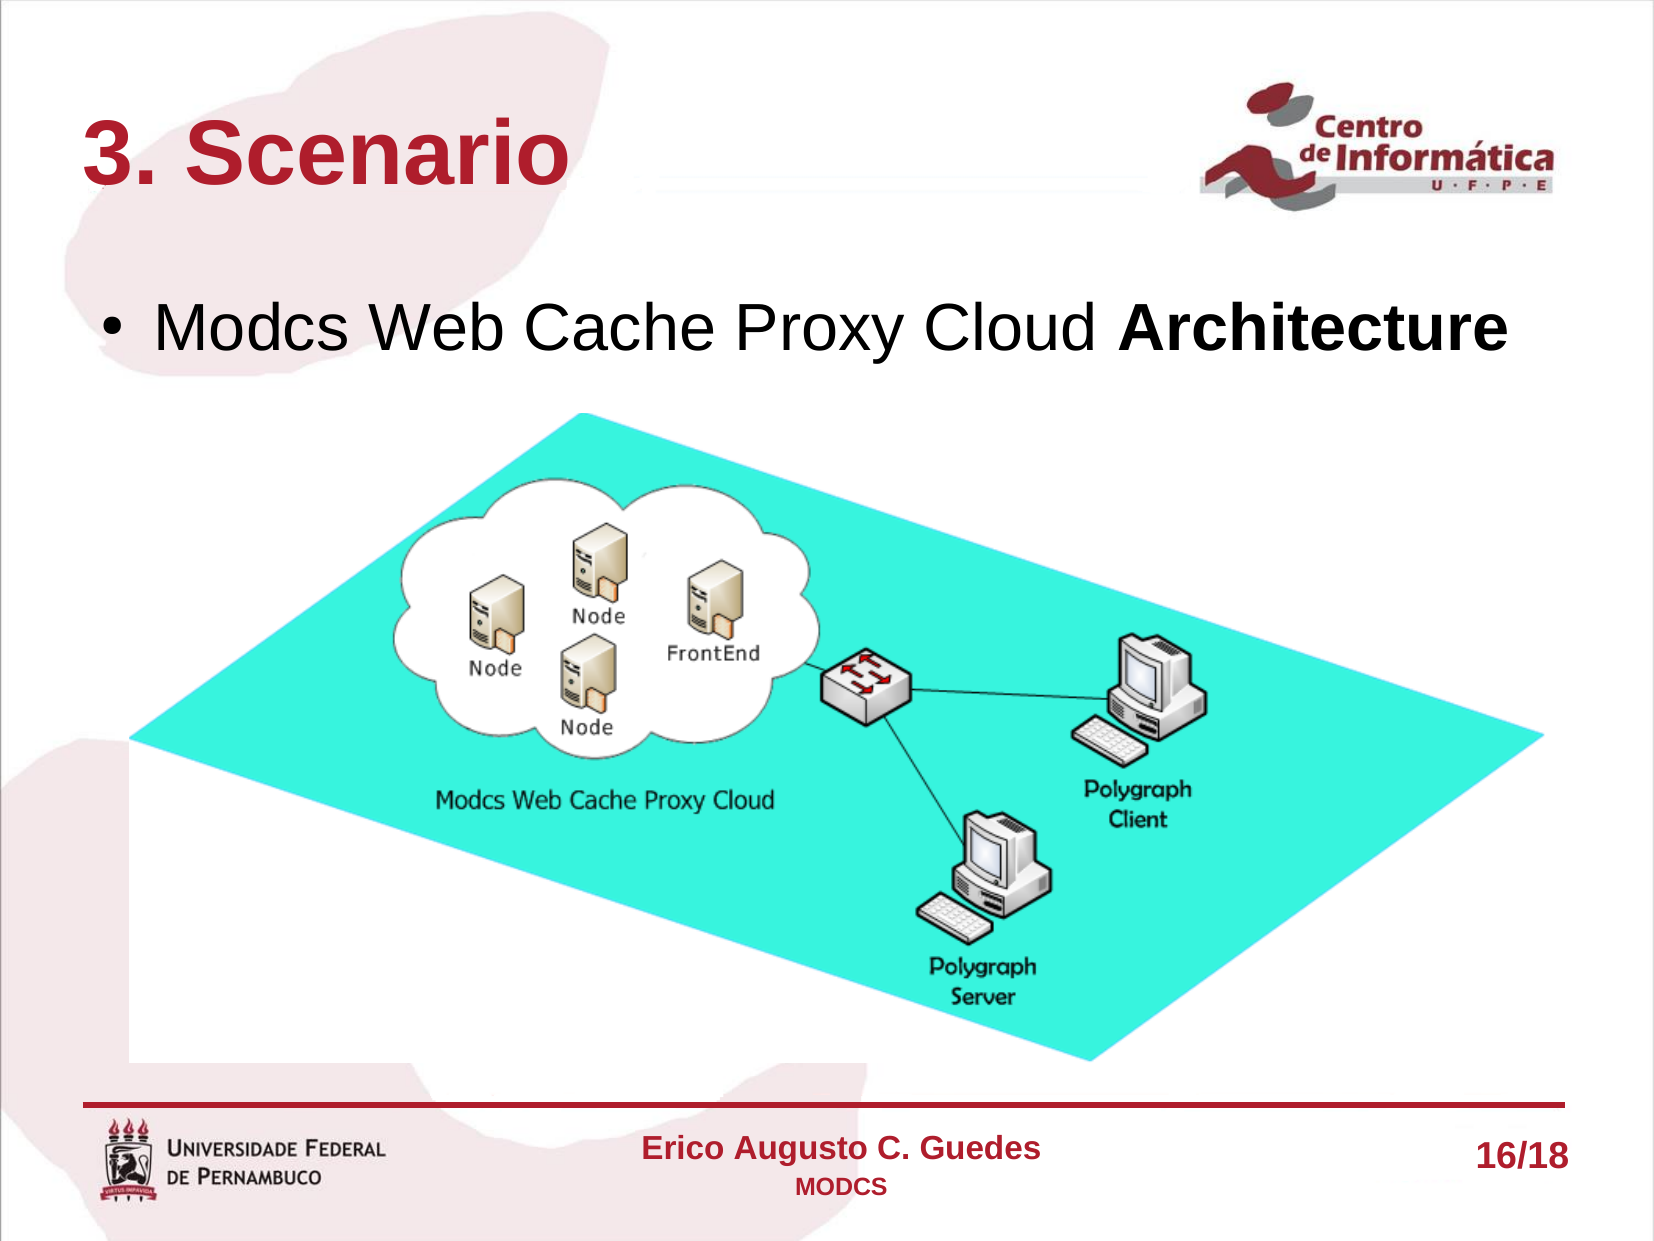

# 3. Scenario
Modcs Web Cache Proxy Cloud Architecture